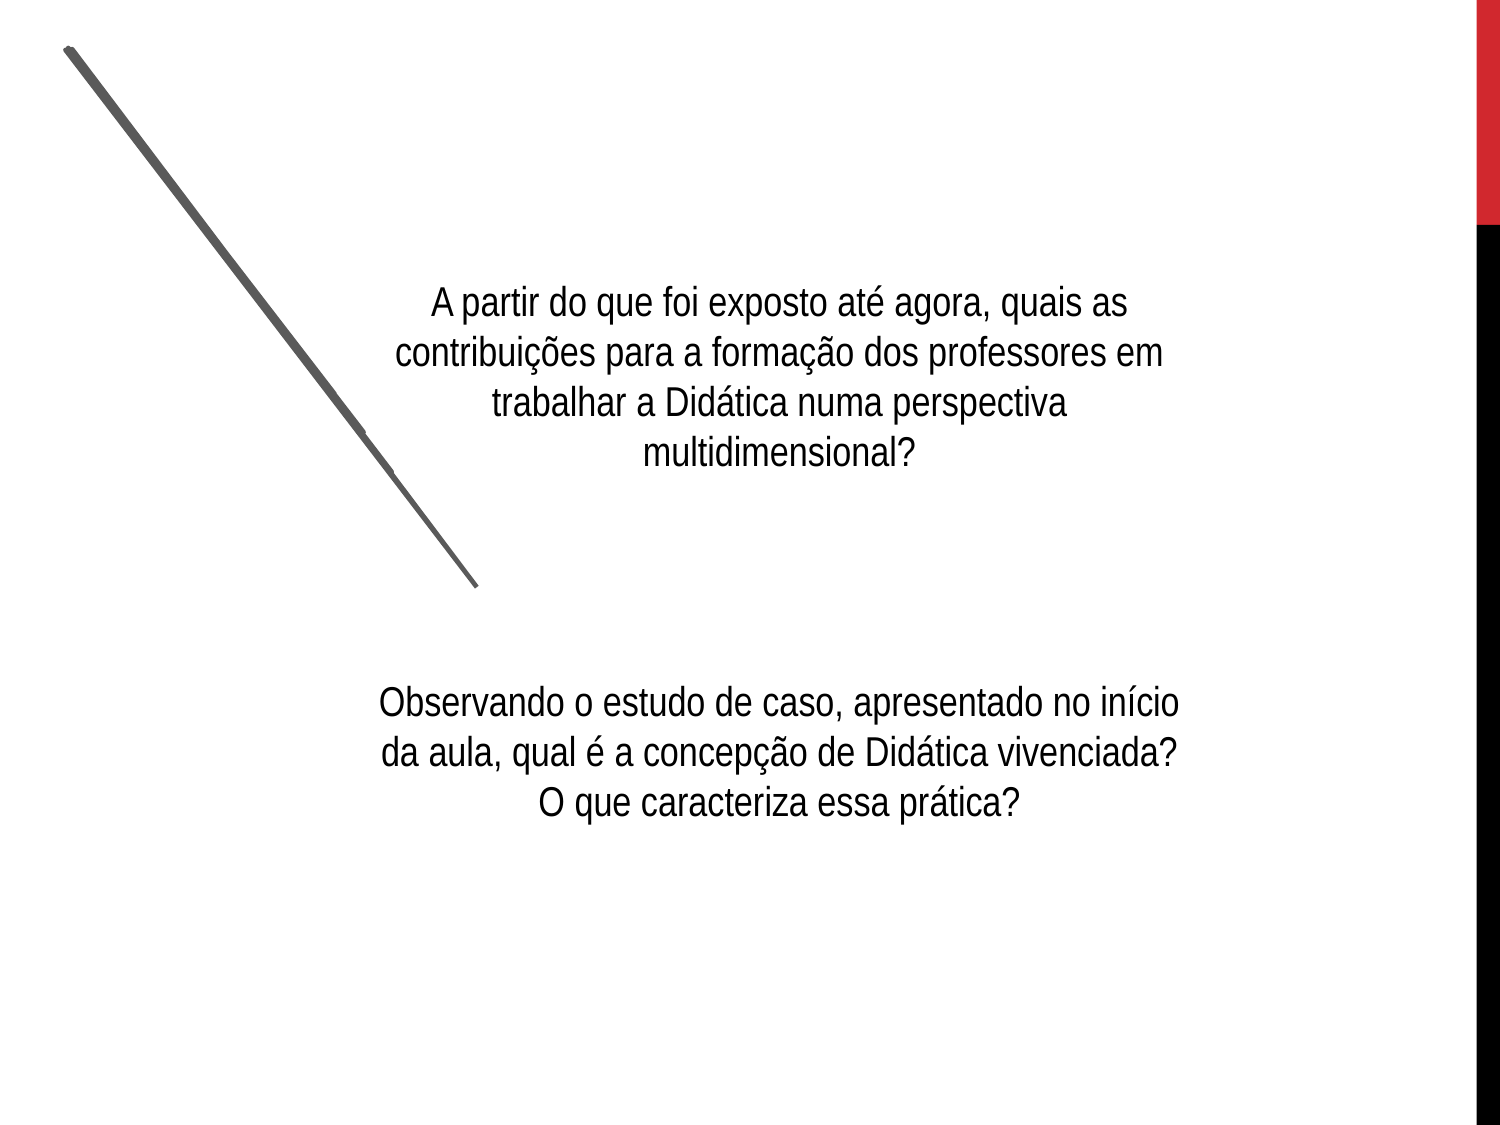

A partir do que foi exposto até agora, quais as contribuições para a formação dos professores em trabalhar a Didática numa perspectiva multidimensional?
Observando o estudo de caso, apresentado no início da aula, qual é a concepção de Didática vivenciada? O que caracteriza essa prática?